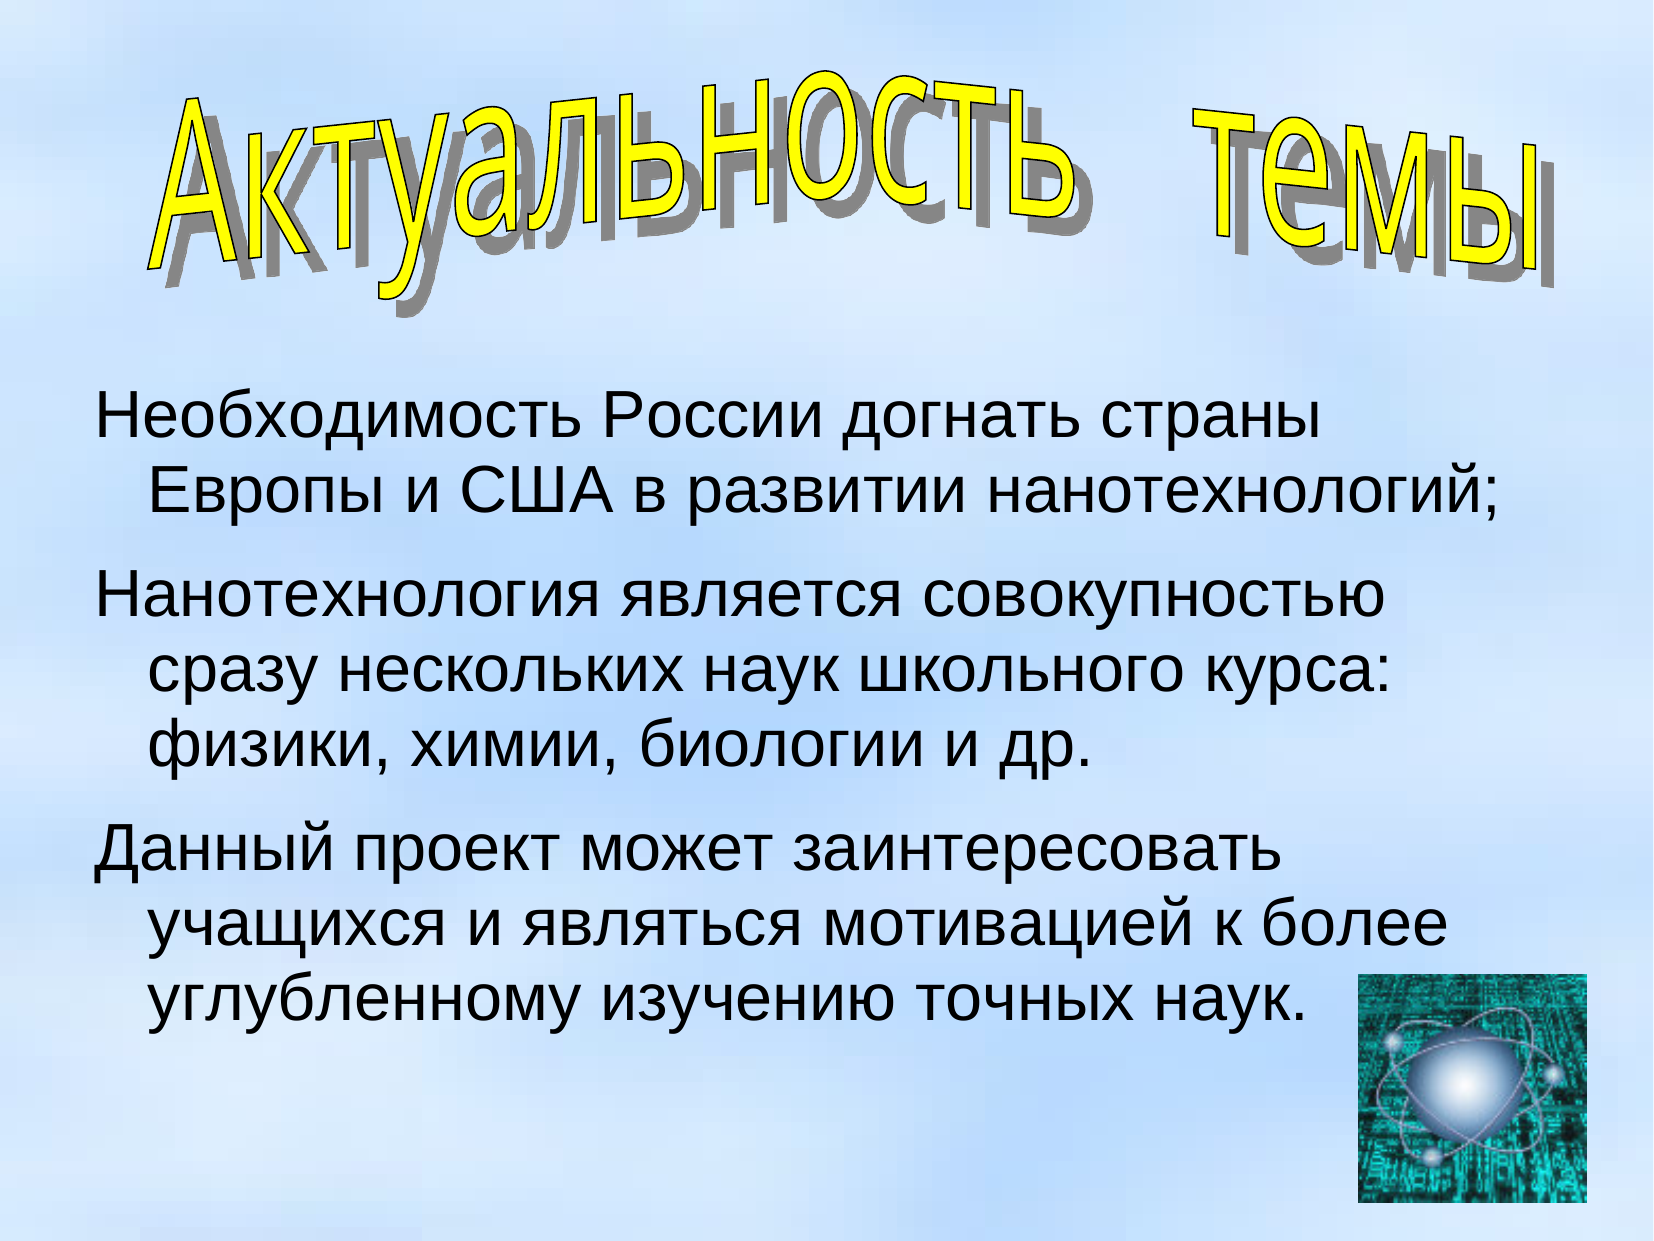

Актуальность темы
#
Необходимость России догнать страны Европы и США в развитии нанотехнологий;
Нанотехнология является совокупностью сразу нескольких наук школьного курса: физики, химии, биологии и др.
Данный проект может заинтересовать учащихся и являться мотивацией к более углубленному изучению точных наук.